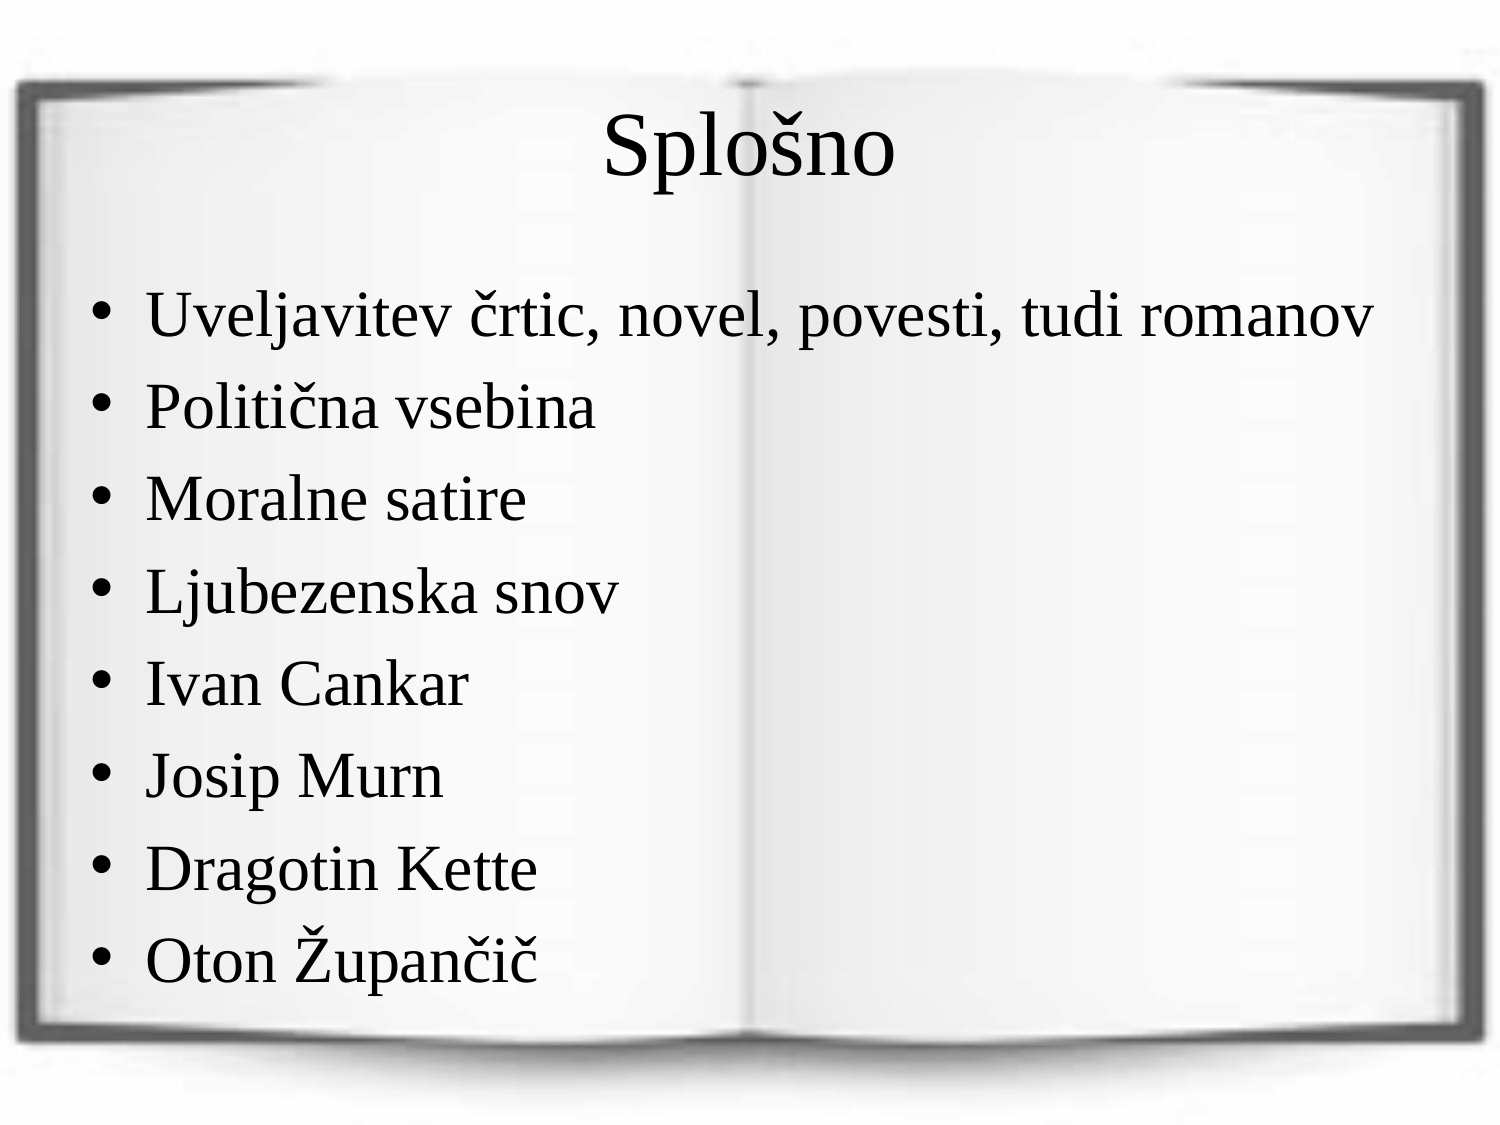

# Splošno
Uveljavitev črtic, novel, povesti, tudi romanov
Politična vsebina
Moralne satire
Ljubezenska snov
Ivan Cankar
Josip Murn
Dragotin Kette
Oton Župančič